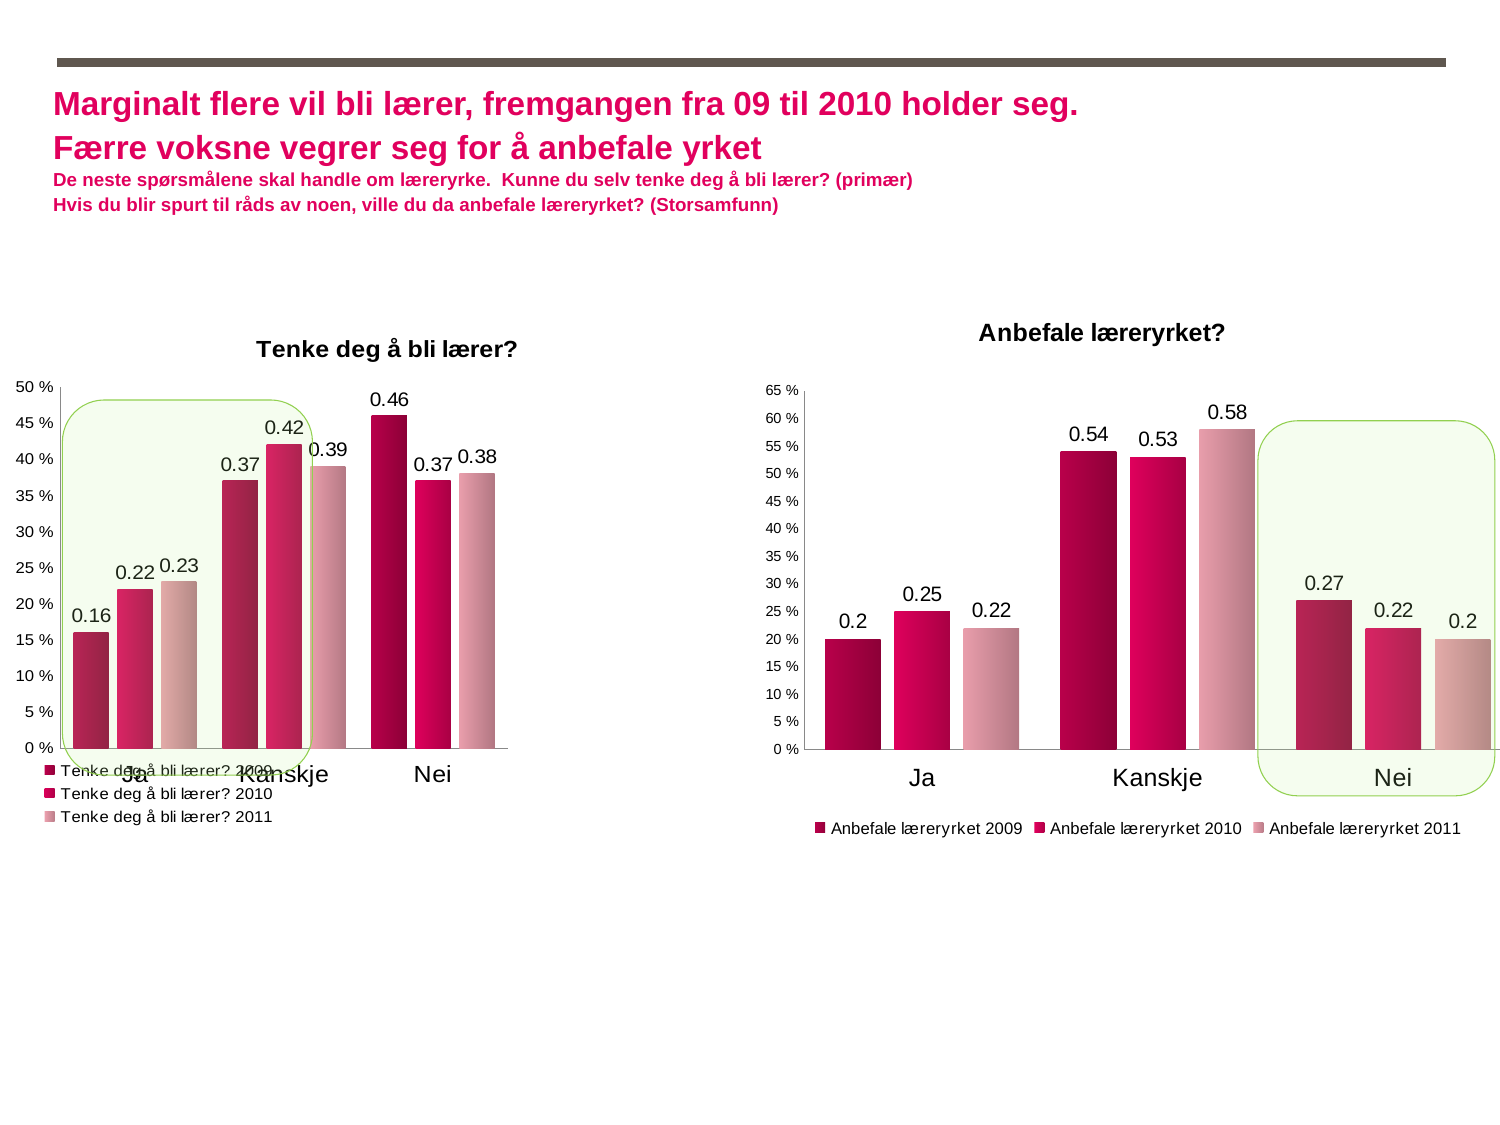

# Marginalt flere vil bli lærer, fremgangen fra 09 til 2010 holder seg. Færre voksne vegrer seg for å anbefale yrket De neste spørsmålene skal handle om læreryrke. Kunne du selv tenke deg å bli lærer? (primær) Hvis du blir spurt til råds av noen, ville du da anbefale læreryrket? (Storsamfunn)
### Chart: Tenke deg å bli lærer?
| Category | Tenke deg å bli lærer? 2009 | Tenke deg å bli lærer? 2010 | Tenke deg å bli lærer? 2011 |
|---|---|---|---|
| Ja | 0.16 | 0.22 | 0.23 |
| Kanskje | 0.37 | 0.42 | 0.39 |
| Nei | 0.46 | 0.37 | 0.38 |
### Chart: Anbefale læreryrket?
| Category | Anbefale læreryrket 2009 | Anbefale læreryrket 2010 | Anbefale læreryrket 2011 |
|---|---|---|---|
| Ja | 0.2 | 0.25 | 0.22 |
| Kanskje | 0.54 | 0.53 | 0.58 |
| Nei | 0.27 | 0.22 | 0.2 |